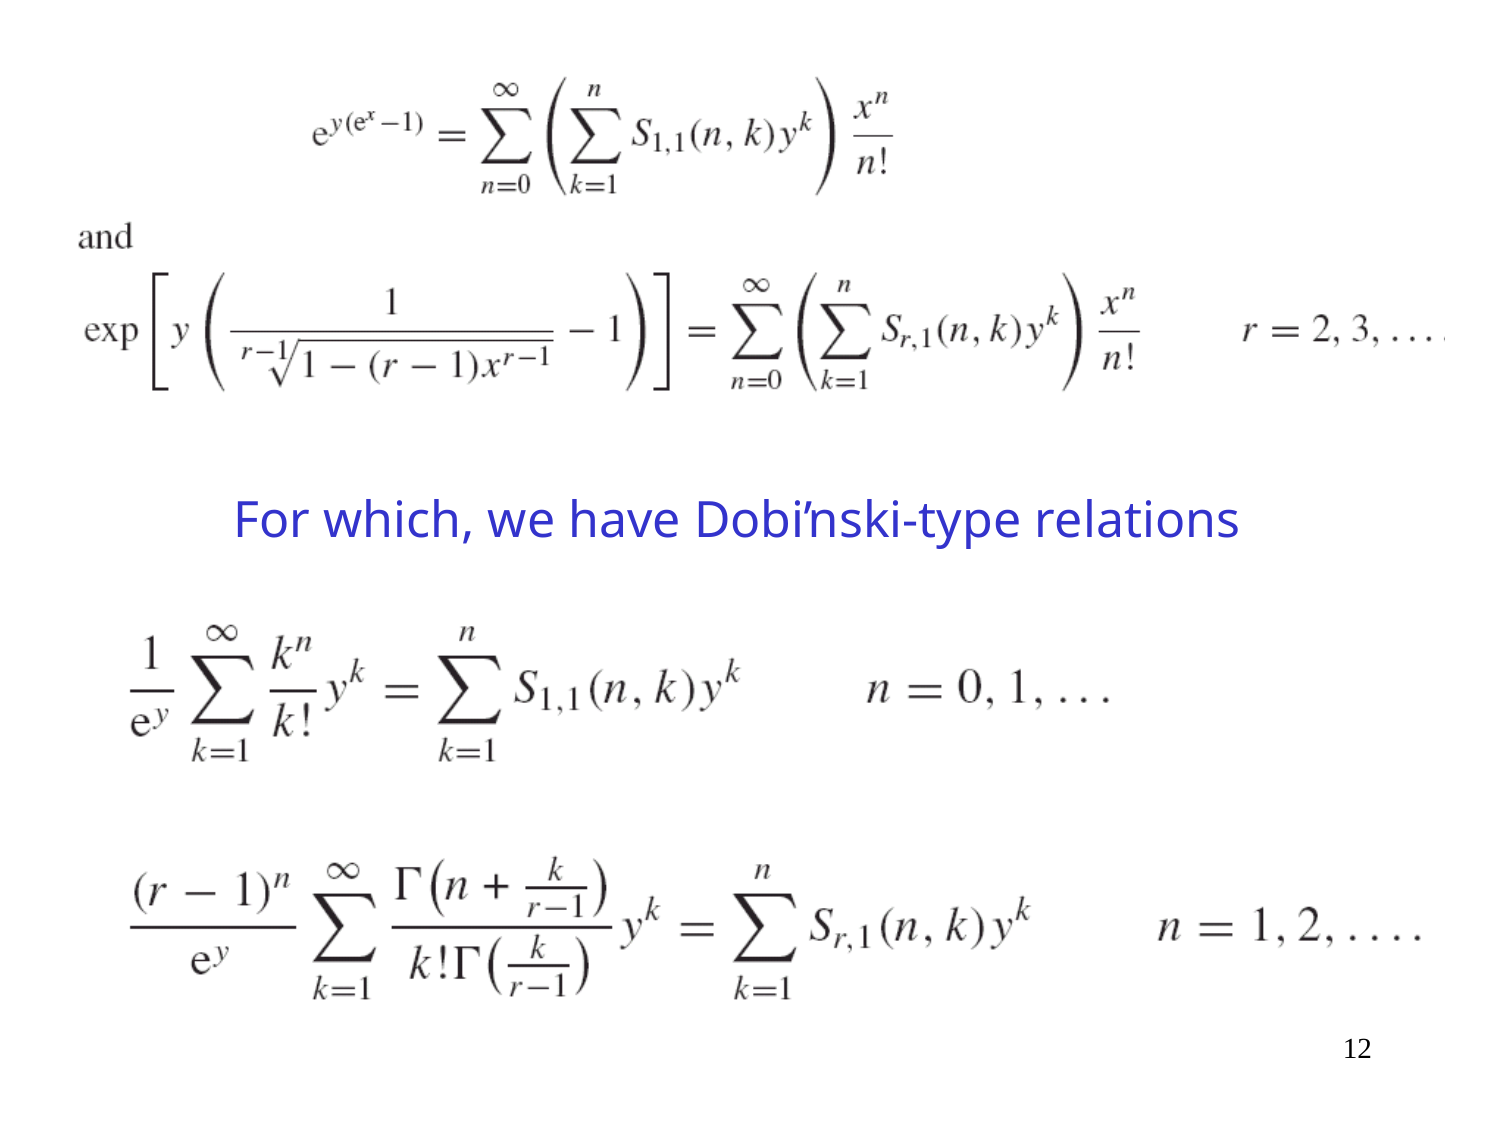

For which, we have Dobiŉski-type relations
12